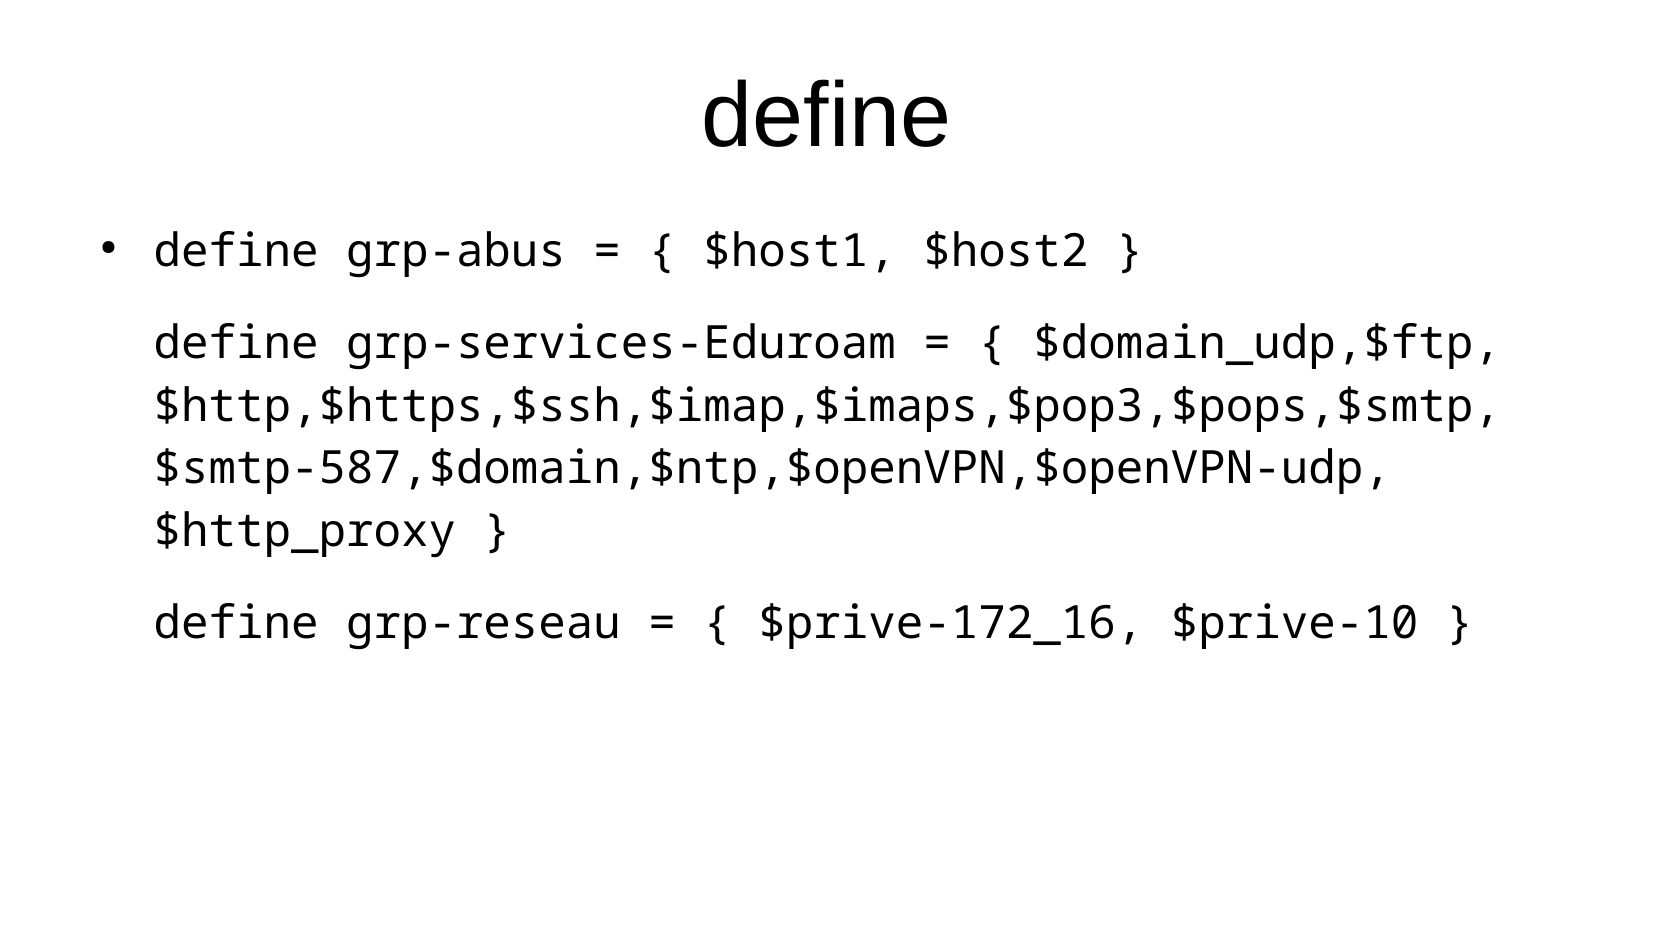

# define
define grp-abus = { $host1, $host2 }
define grp-services-Eduroam = { $domain_udp,$ftp,$http,$https,$ssh,$imap,$imaps,$pop3,$pops,$smtp,$smtp-587,$domain,$ntp,$openVPN,$openVPN-udp,$http_proxy }
define grp-reseau = { $prive-172_16, $prive-10 }